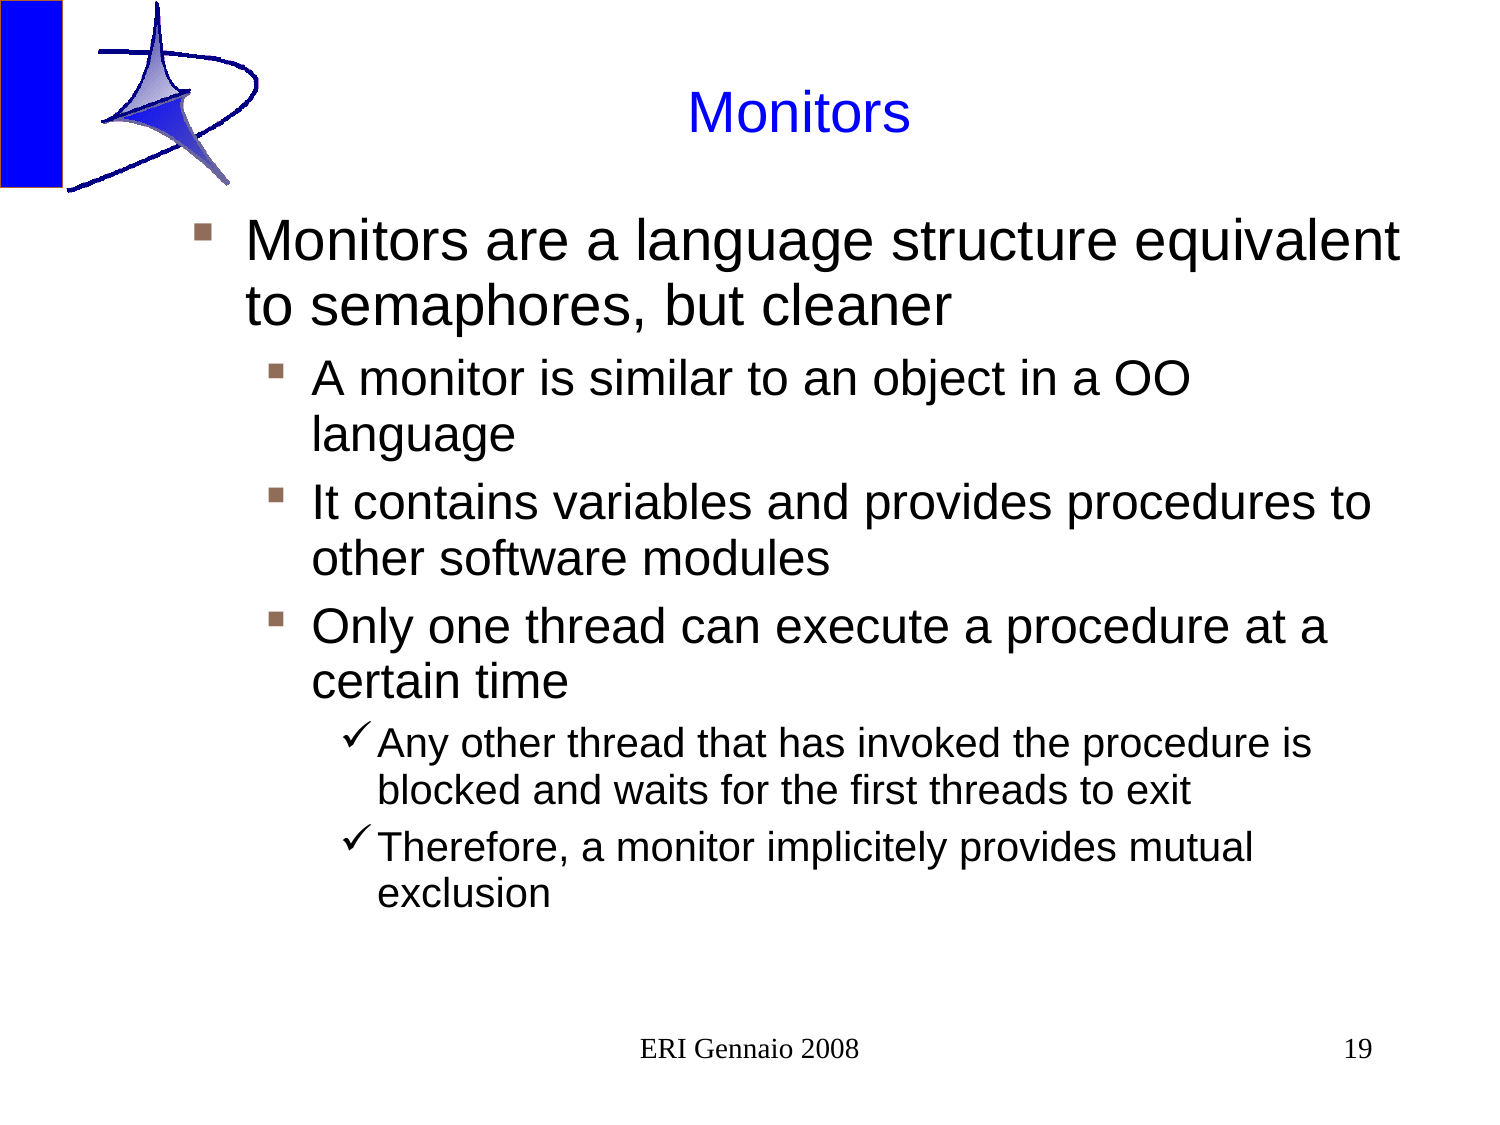

# Monitors
Monitors are a language structure equivalent to semaphores, but cleaner
A monitor is similar to an object in a OO language
It contains variables and provides procedures to other software modules
Only one thread can execute a procedure at a certain time
Any other thread that has invoked the procedure is blocked and waits for the first threads to exit
Therefore, a monitor implicitely provides mutual exclusion
ERI Gennaio 2008
19